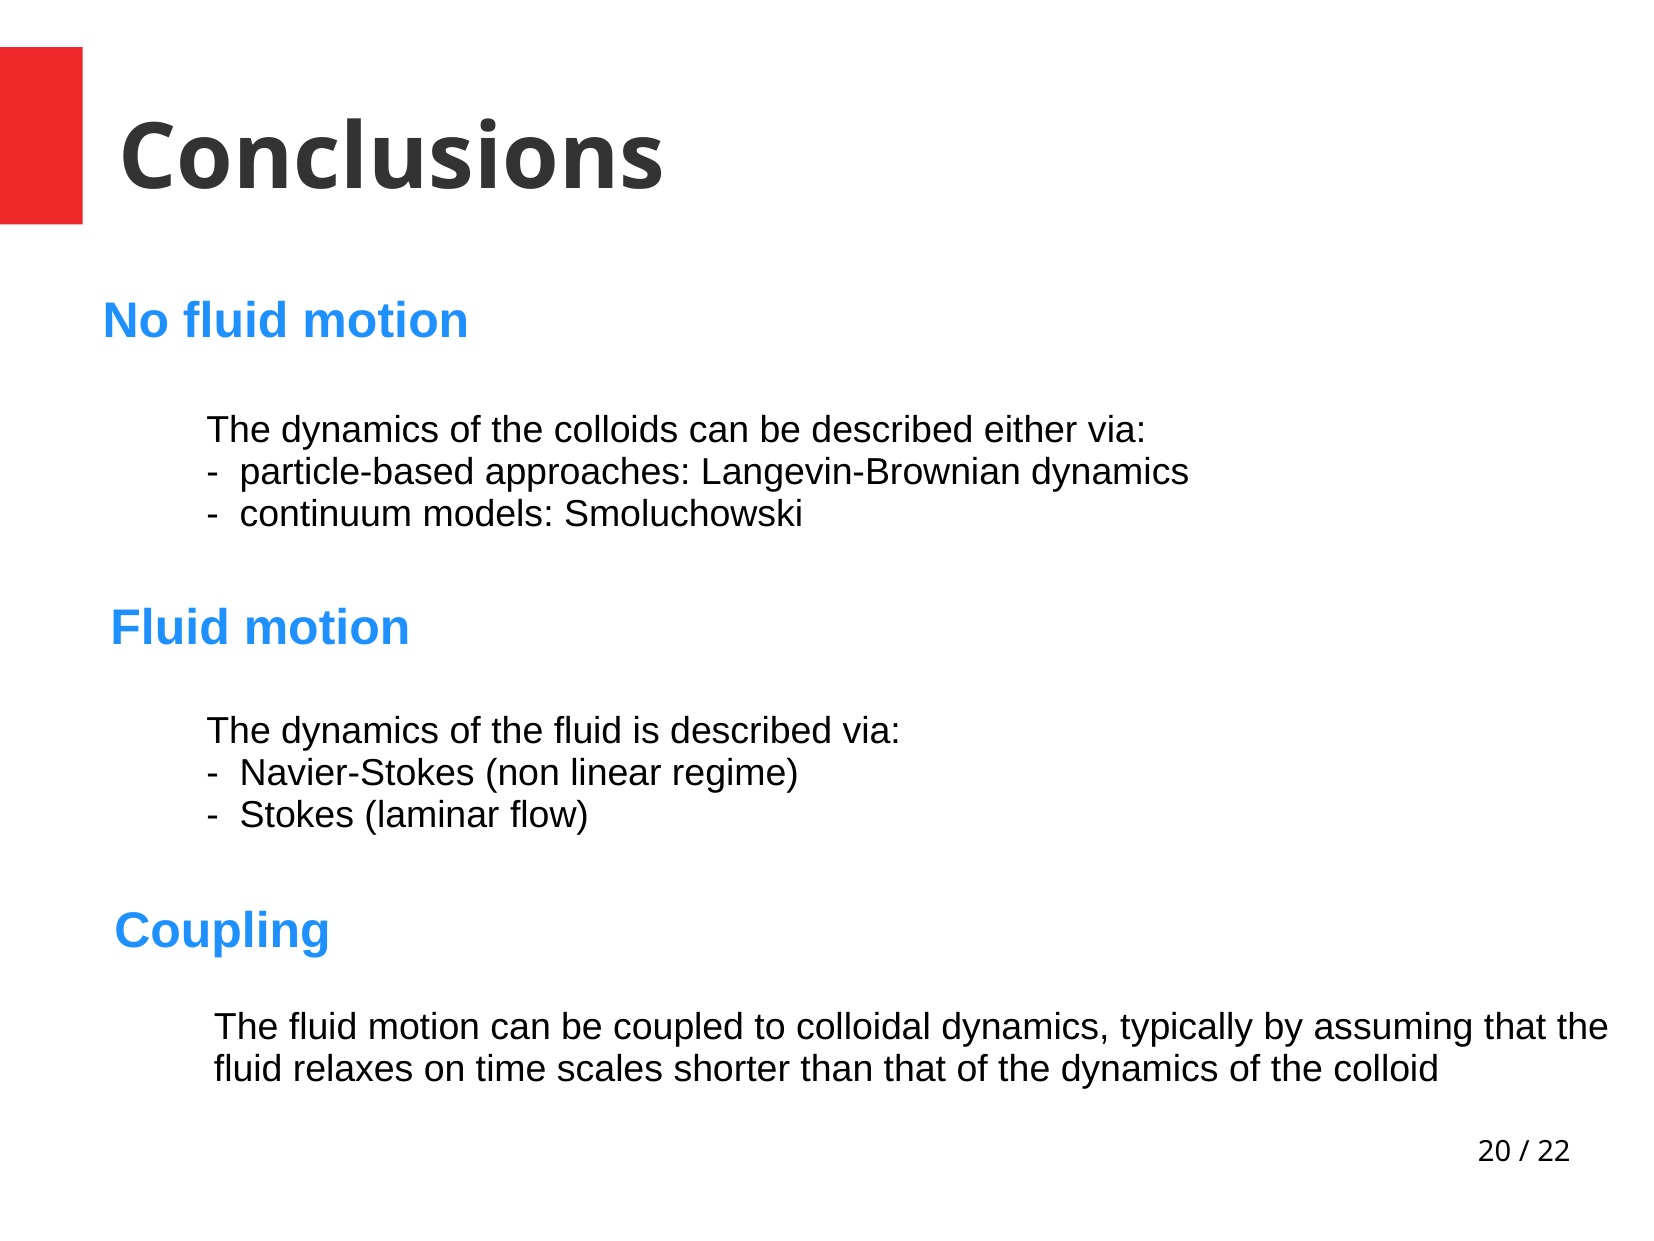

# Conclusions
No fluid motion
The dynamics of the colloids can be described either via:
- particle-based approaches: Langevin-Brownian dynamics
- continuum models: Smoluchowski
Fluid motion
The dynamics of the fluid is described via:
- Navier-Stokes (non linear regime)
- Stokes (laminar flow)
Coupling
The fluid motion can be coupled to colloidal dynamics, typically by assuming that the
fluid relaxes on time scales shorter than that of the dynamics of the colloid
20